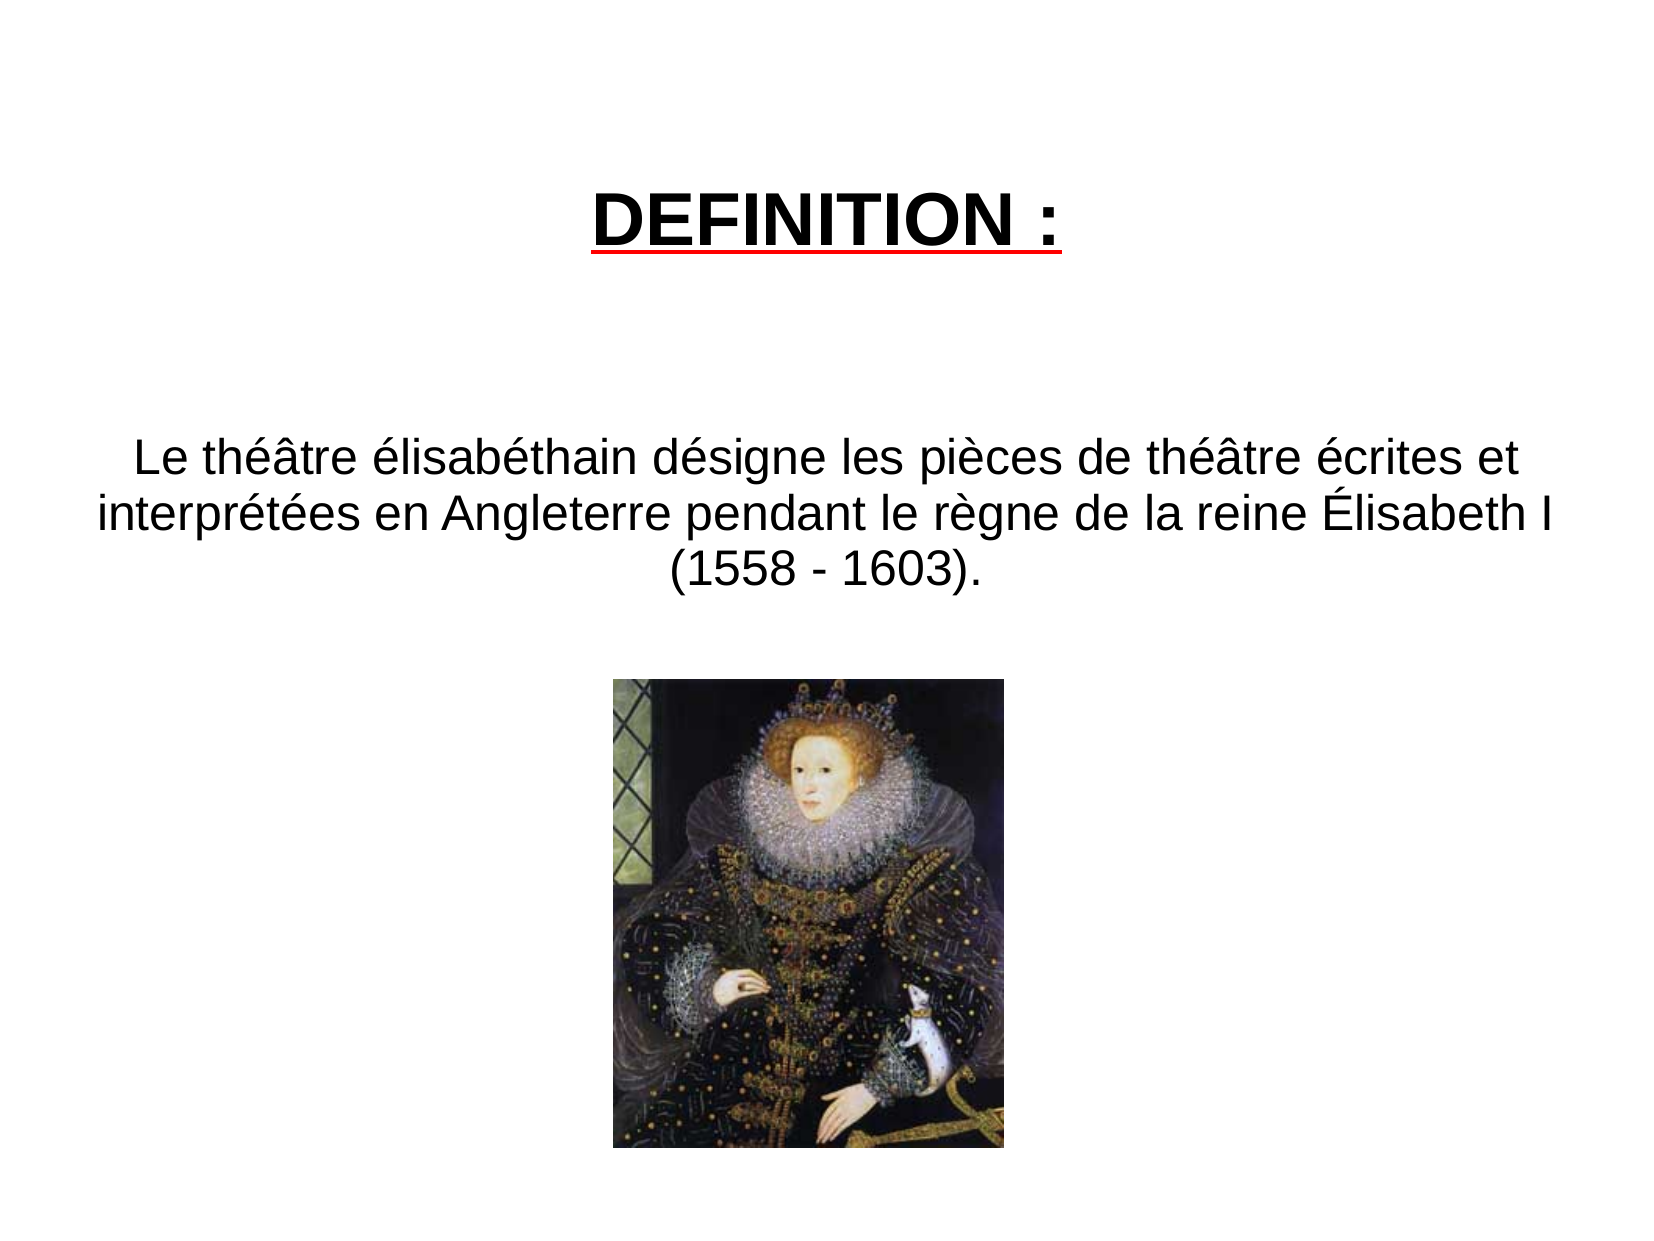

DEFINITION :
Le théâtre élisabéthain désigne les pièces de théâtre écrites et interprétées en Angleterre pendant le règne de la reine Élisabeth I (1558 - 1603).